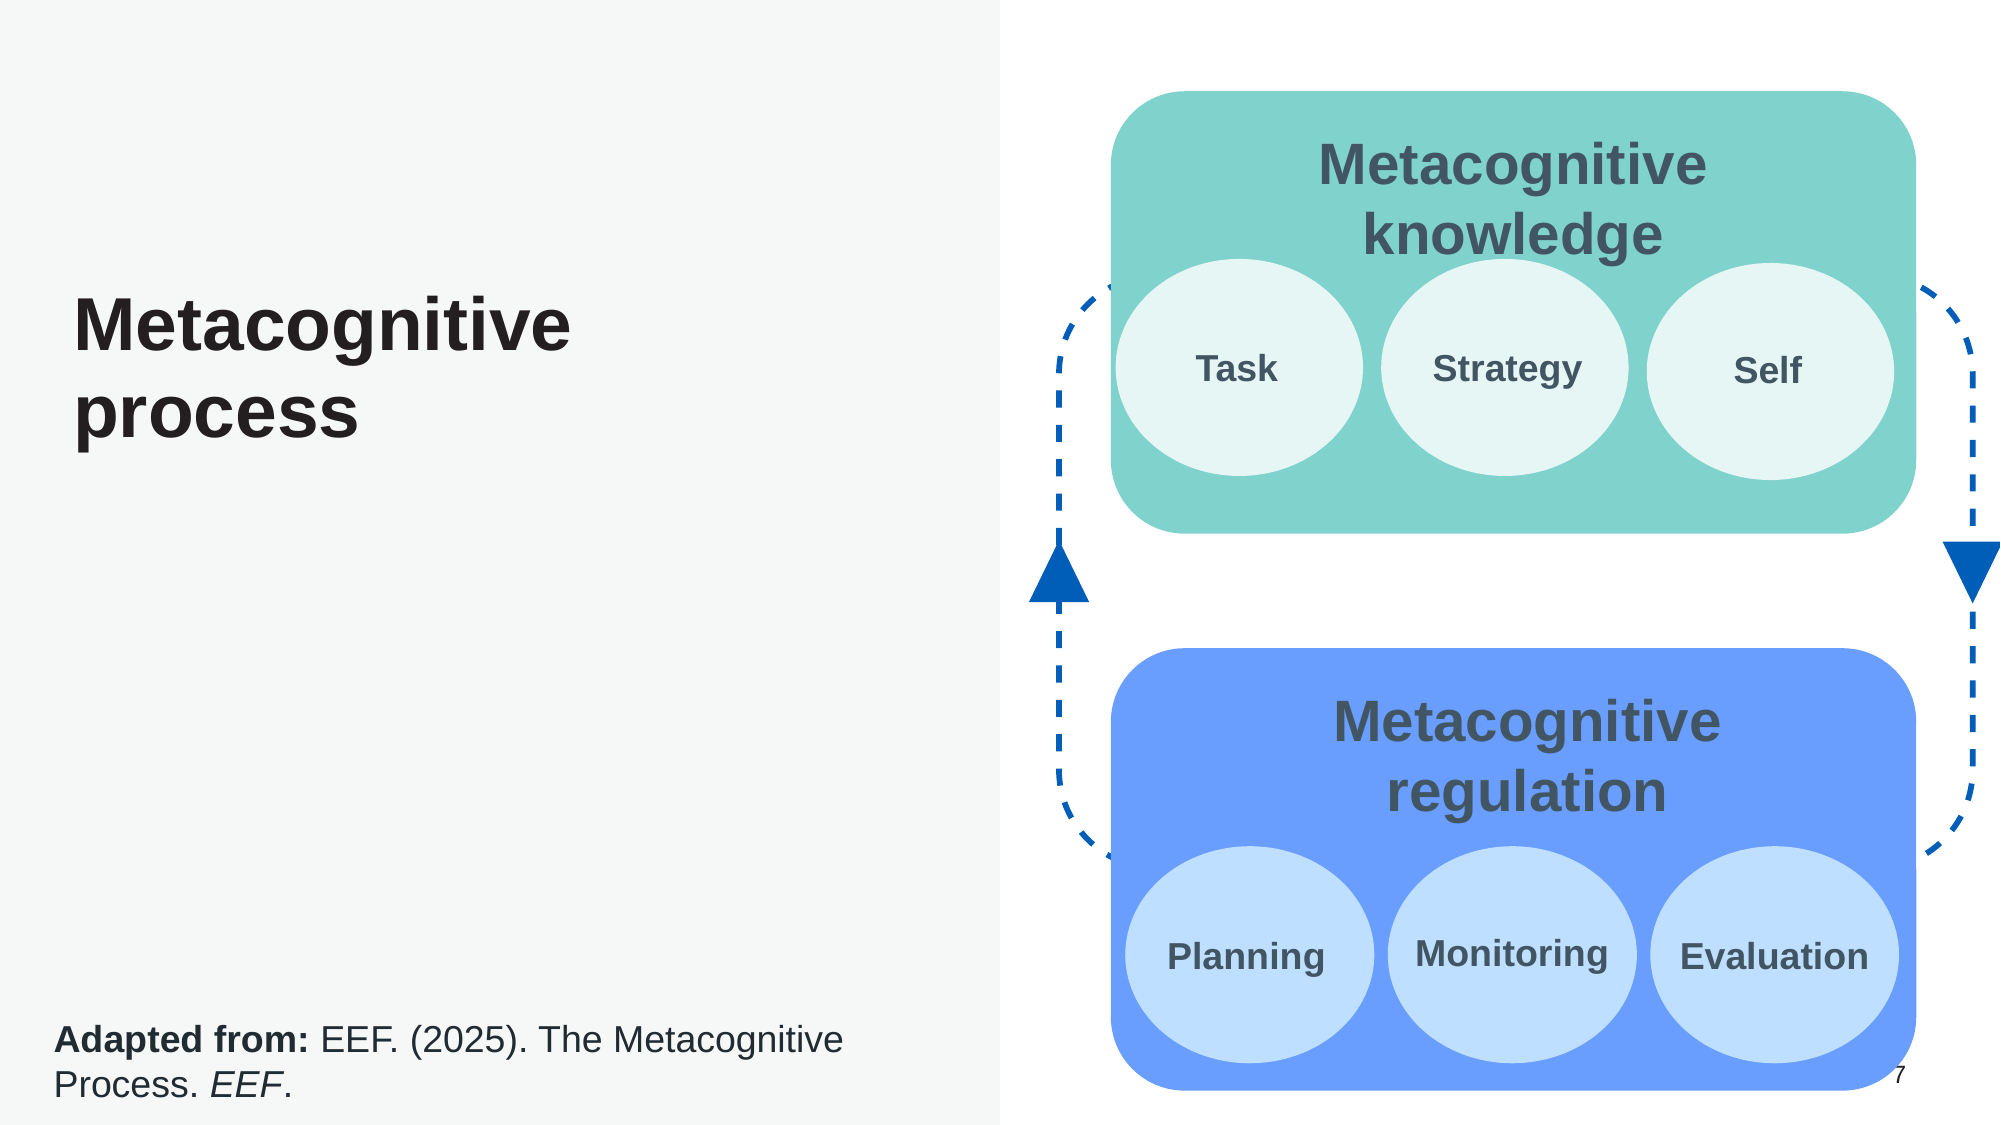

Metacognitive knowledge
Metacognitive regulation
Monitoring
Planning
Evaluation
Task
Strategy
Self
# Metacognitive process
Adapted from: EEF. (2025). The Metacognitive Process. EEF.